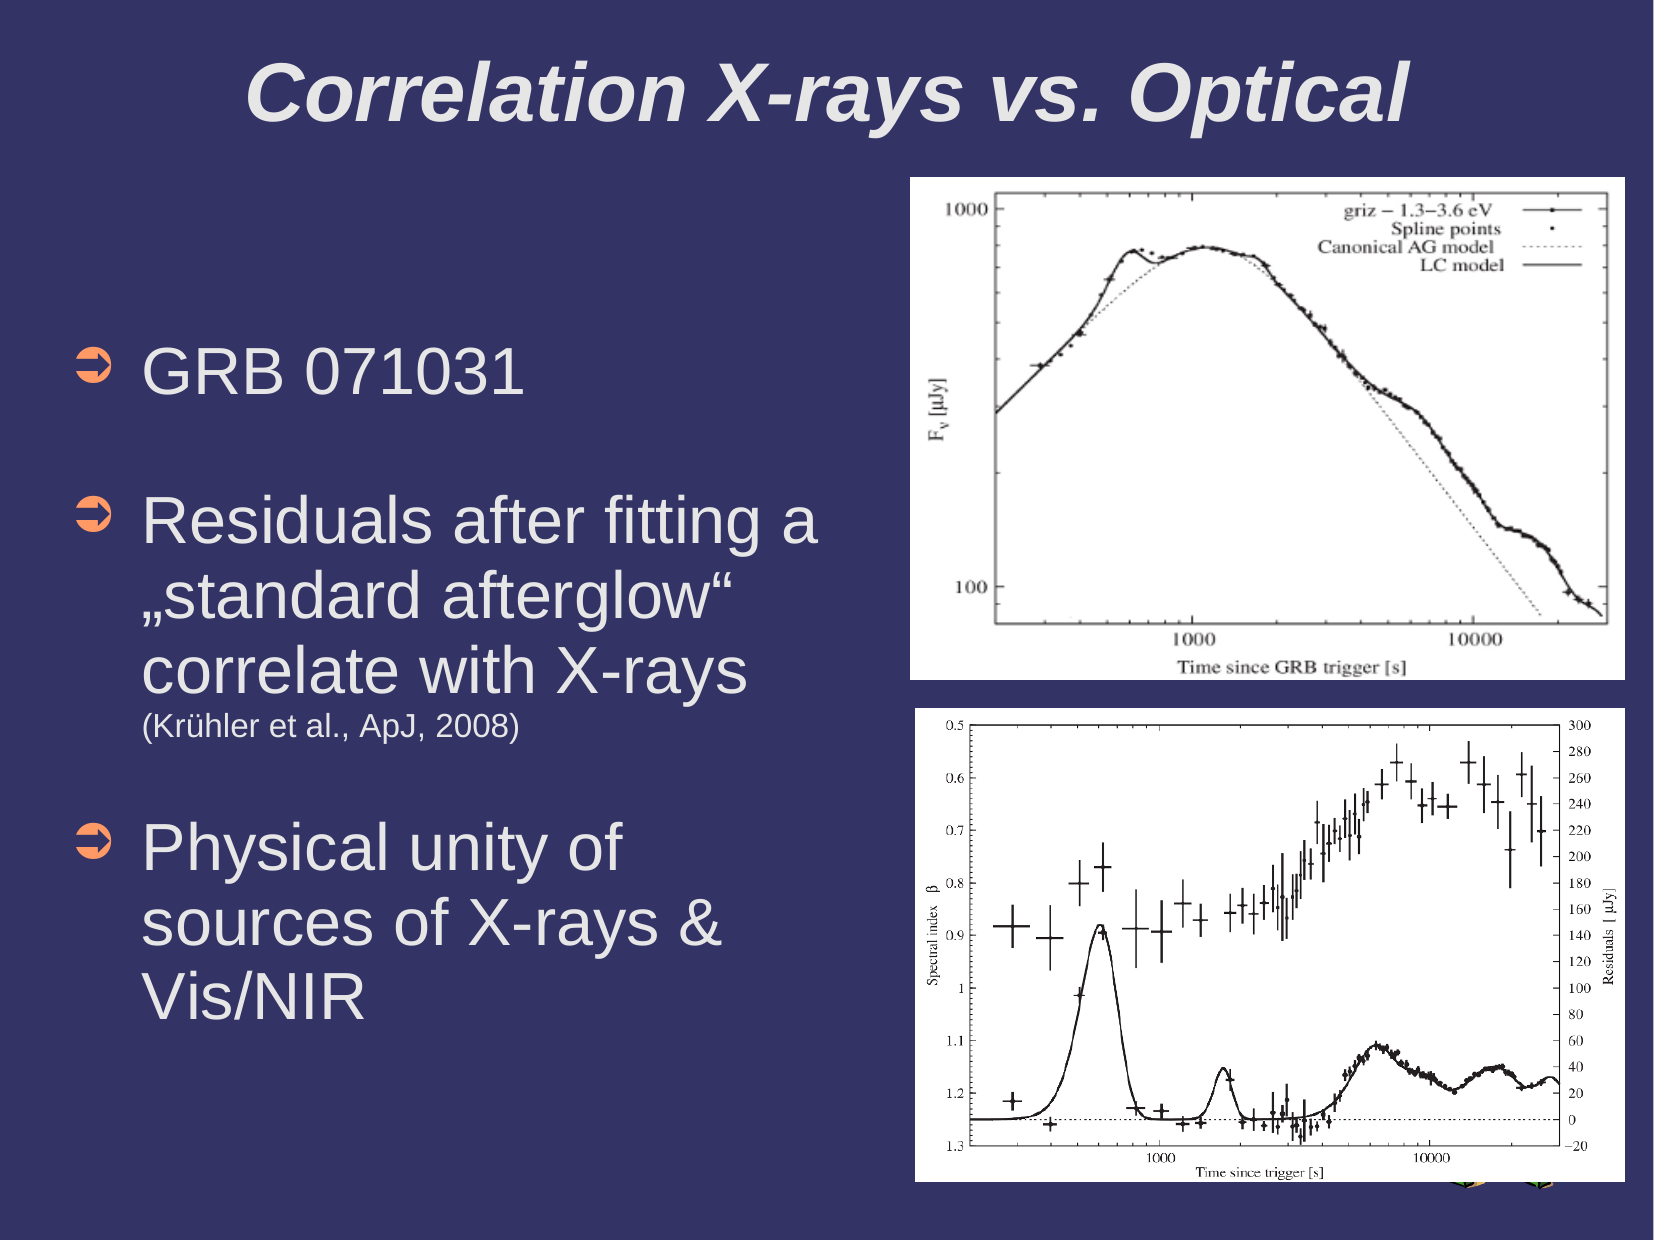

# Correlation X-rays vs. Optical
GRB 071031
Residuals after fitting a „standard afterglow“ correlate with X-rays (Krühler et al., ApJ, 2008)
Physical unity of sources of X-rays & Vis/NIR